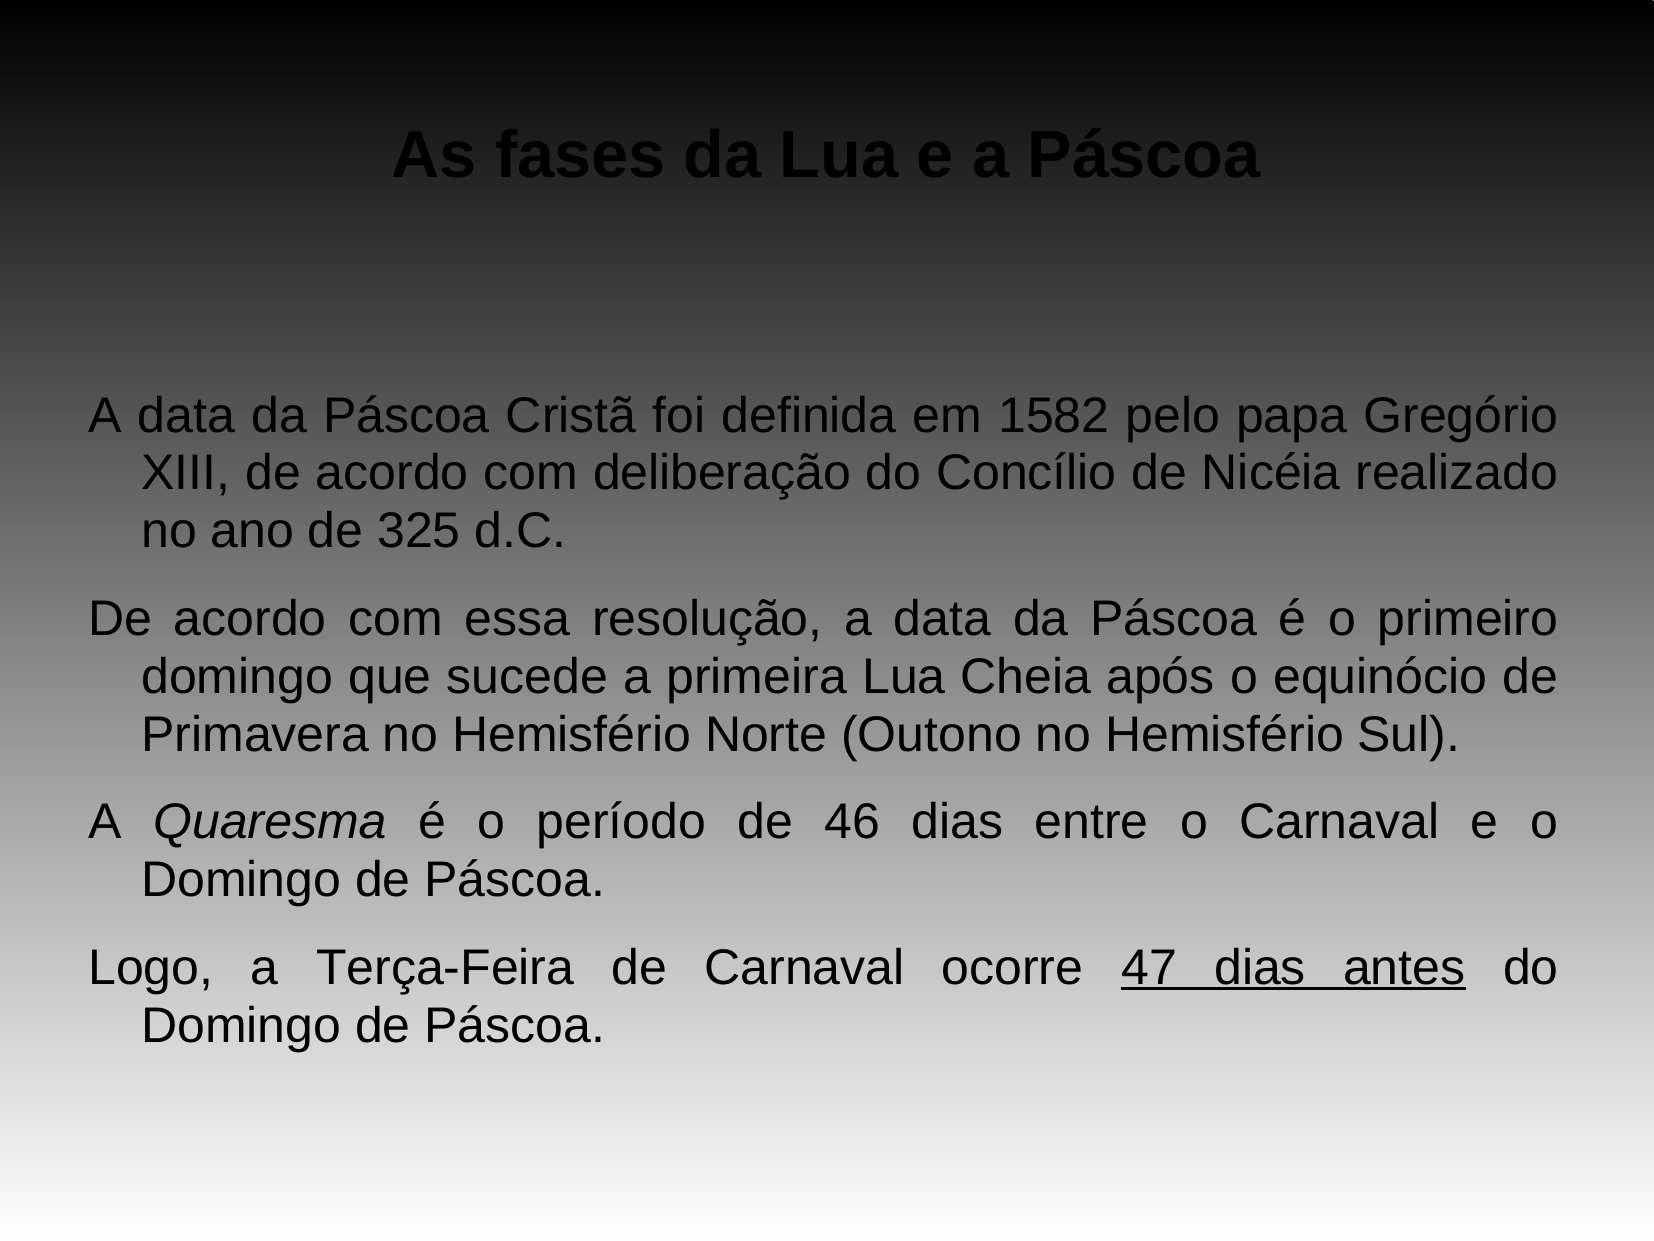

# As fases da Lua e a Páscoa
A data da Páscoa Cristã foi definida em 1582 pelo papa Gregório XIII, de acordo com deliberação do Concílio de Nicéia realizado no ano de 325 d.C.
De acordo com essa resolução, a data da Páscoa é o primeiro domingo que sucede a primeira Lua Cheia após o equinócio de Primavera no Hemisfério Norte (Outono no Hemisfério Sul).
A Quaresma é o período de 46 dias entre o Carnaval e o Domingo de Páscoa.
Logo, a Terça-Feira de Carnaval ocorre 47 dias antes do Domingo de Páscoa.